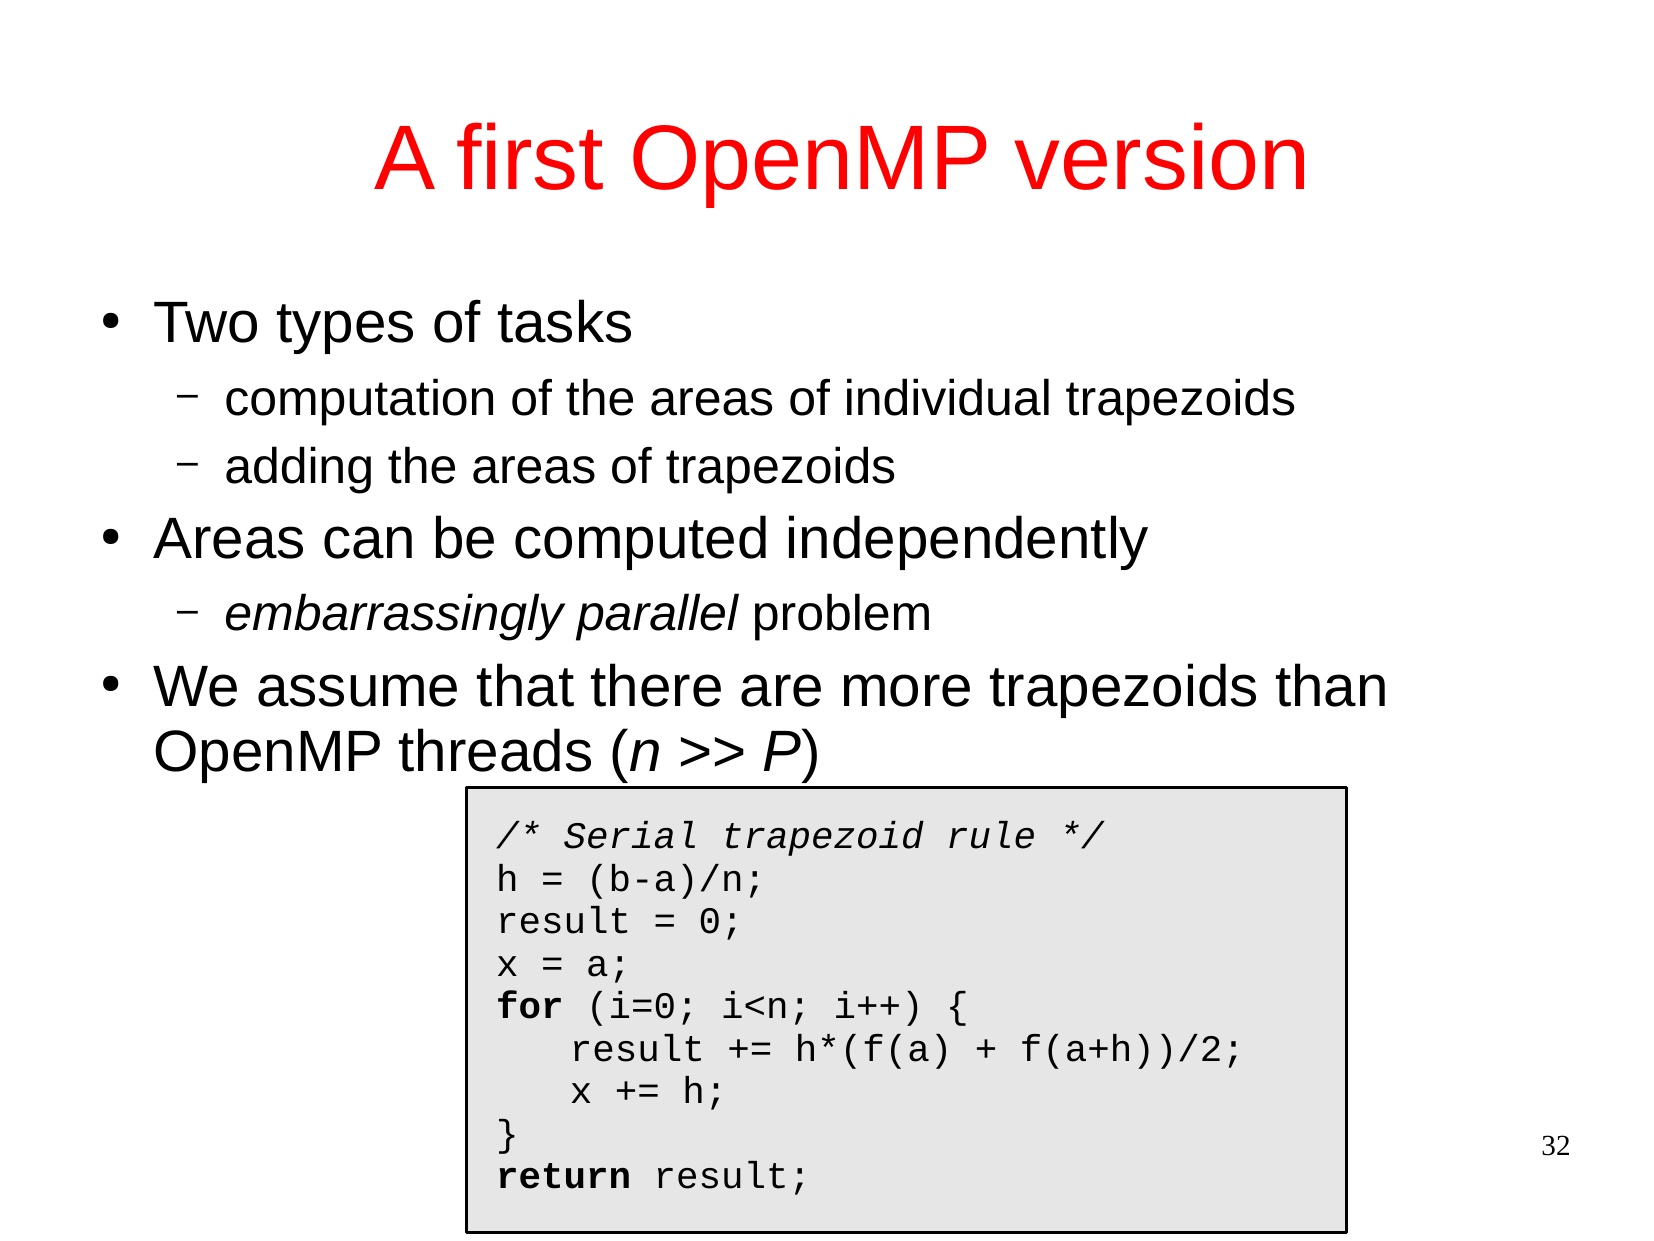

# A first OpenMP version
Two types of tasks
computation of the areas of individual trapezoids
adding the areas of trapezoids
Areas can be computed independently
embarrassingly parallel problem
We assume that there are more trapezoids than OpenMP threads (n >> P)
/* Serial trapezoid rule */
h = (b-a)/n;
result = 0;
x = a;
for (i=0; i<n; i++) {
	result += h*(f(a) + f(a+h))/2;
	x += h;
}
return result;
OpenMP Programming
32